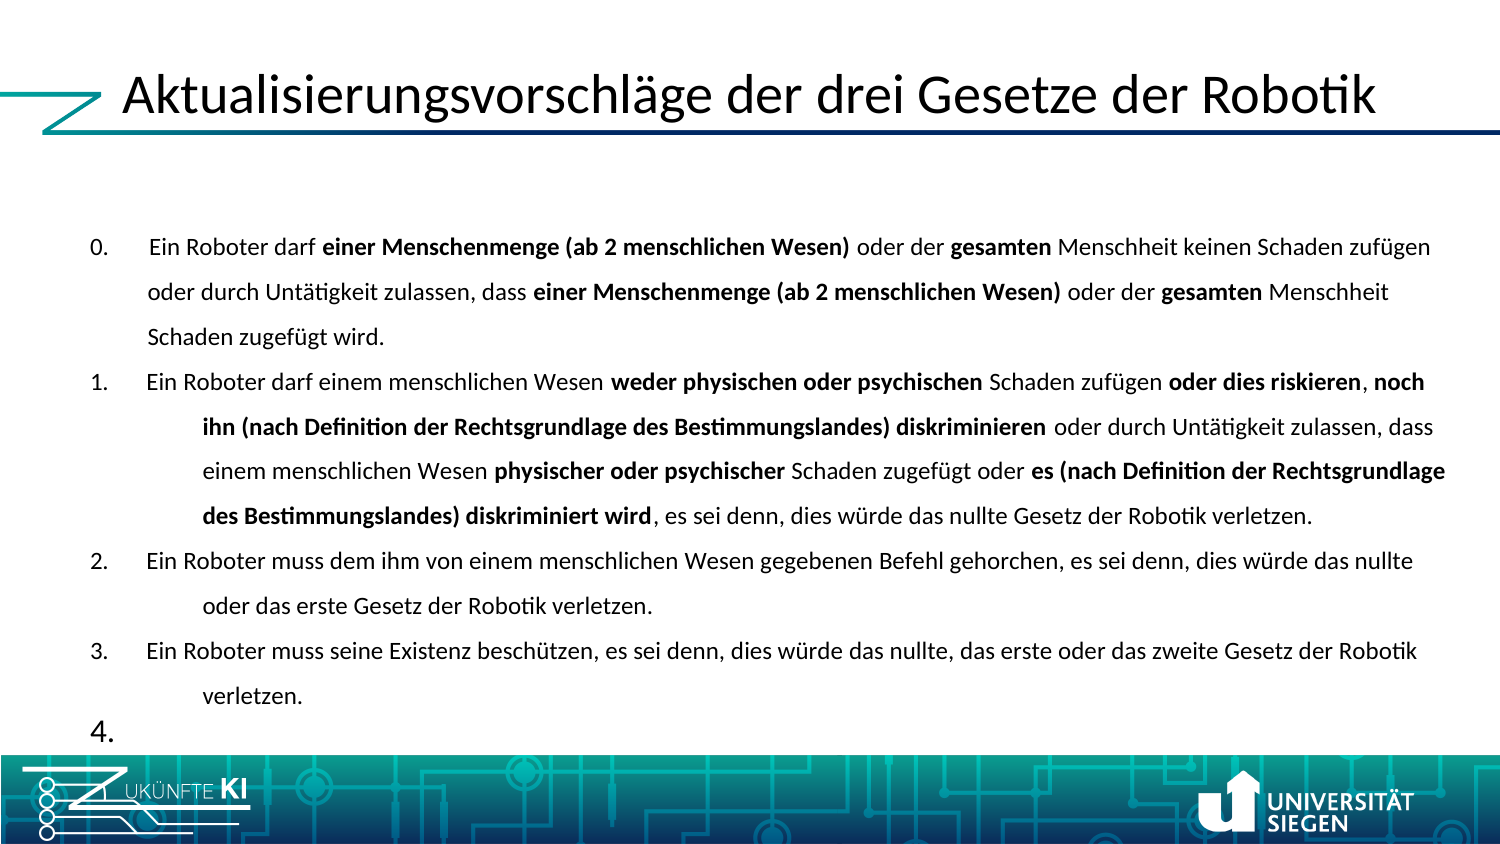

# Aktualisierungsvorschläge der drei Gesetze der Robotik
0. Ein Roboter darf einer Menschenmenge (ab 2 menschlichen Wesen) oder der gesamten Menschheit keinen Schaden zufügen
 oder durch Untätigkeit zulassen, dass einer Menschenmenge (ab 2 menschlichen Wesen) oder der gesamten Menschheit
 Schaden zugefügt wird.
Ein Roboter darf einem menschlichen Wesen weder physischen oder psychischen Schaden zufügen oder dies riskieren, noch ihn (nach Definition der Rechtsgrundlage des Bestimmungslandes) diskriminieren oder durch Untätigkeit zulassen, dass einem menschlichen Wesen physischer oder psychischer Schaden zugefügt oder es (nach Definition der Rechtsgrundlage des Bestimmungslandes) diskriminiert wird, es sei denn, dies würde das nullte Gesetz der Robotik verletzen.
Ein Roboter muss dem ihm von einem menschlichen Wesen gegebenen Befehl gehorchen, es sei denn, dies würde das nullte oder das erste Gesetz der Robotik verletzen.
Ein Roboter muss seine Existenz beschützen, es sei denn, dies würde das nullte, das erste oder das zweite Gesetz der Robotik verletzen.